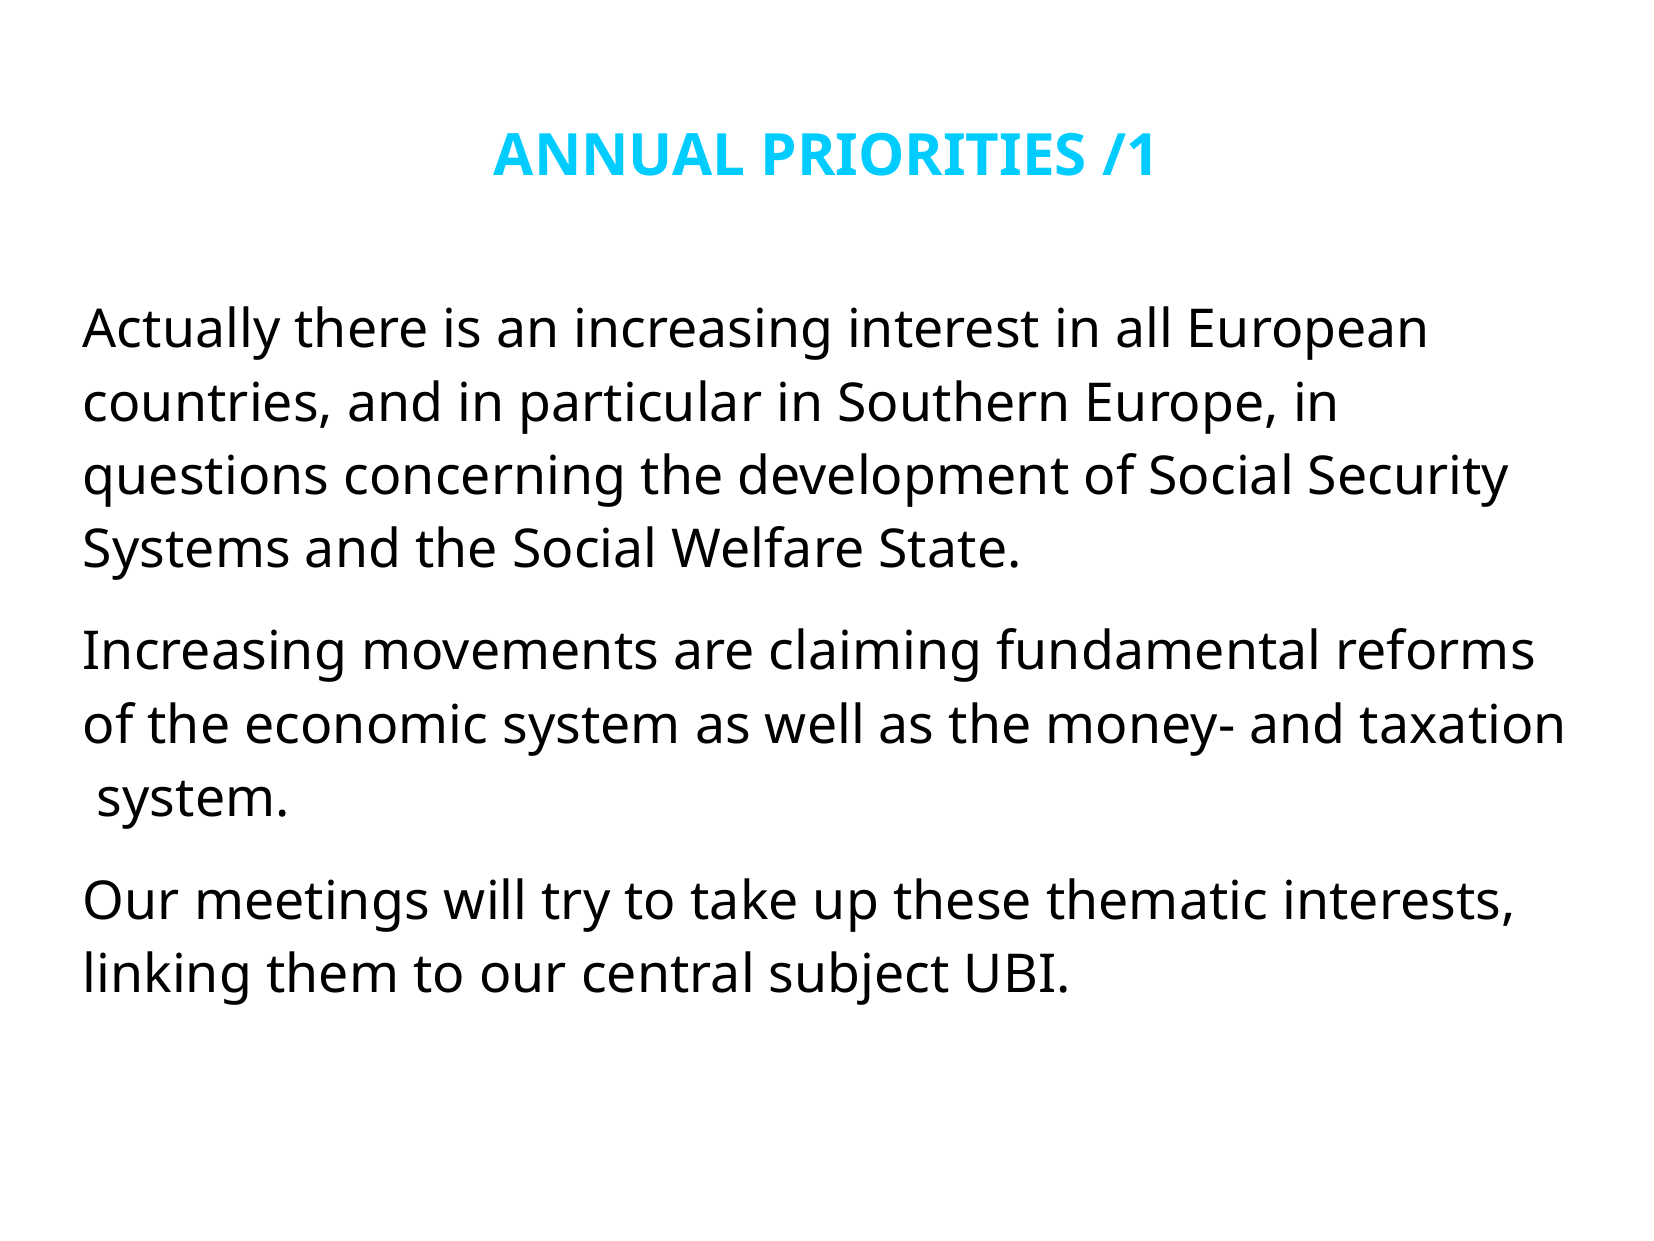

# ANNUAL PRIORITIES /1
Actually there is an increasing interest in all European countries, and in particular in Southern Europe, in questions concerning the development of Social Security Systems and the Social Welfare State.
Increasing movements are claiming fundamental reforms of the economic system as well as the money- and taxation system.
Our meetings will try to take up these thematic interests, linking them to our central subject UBI.